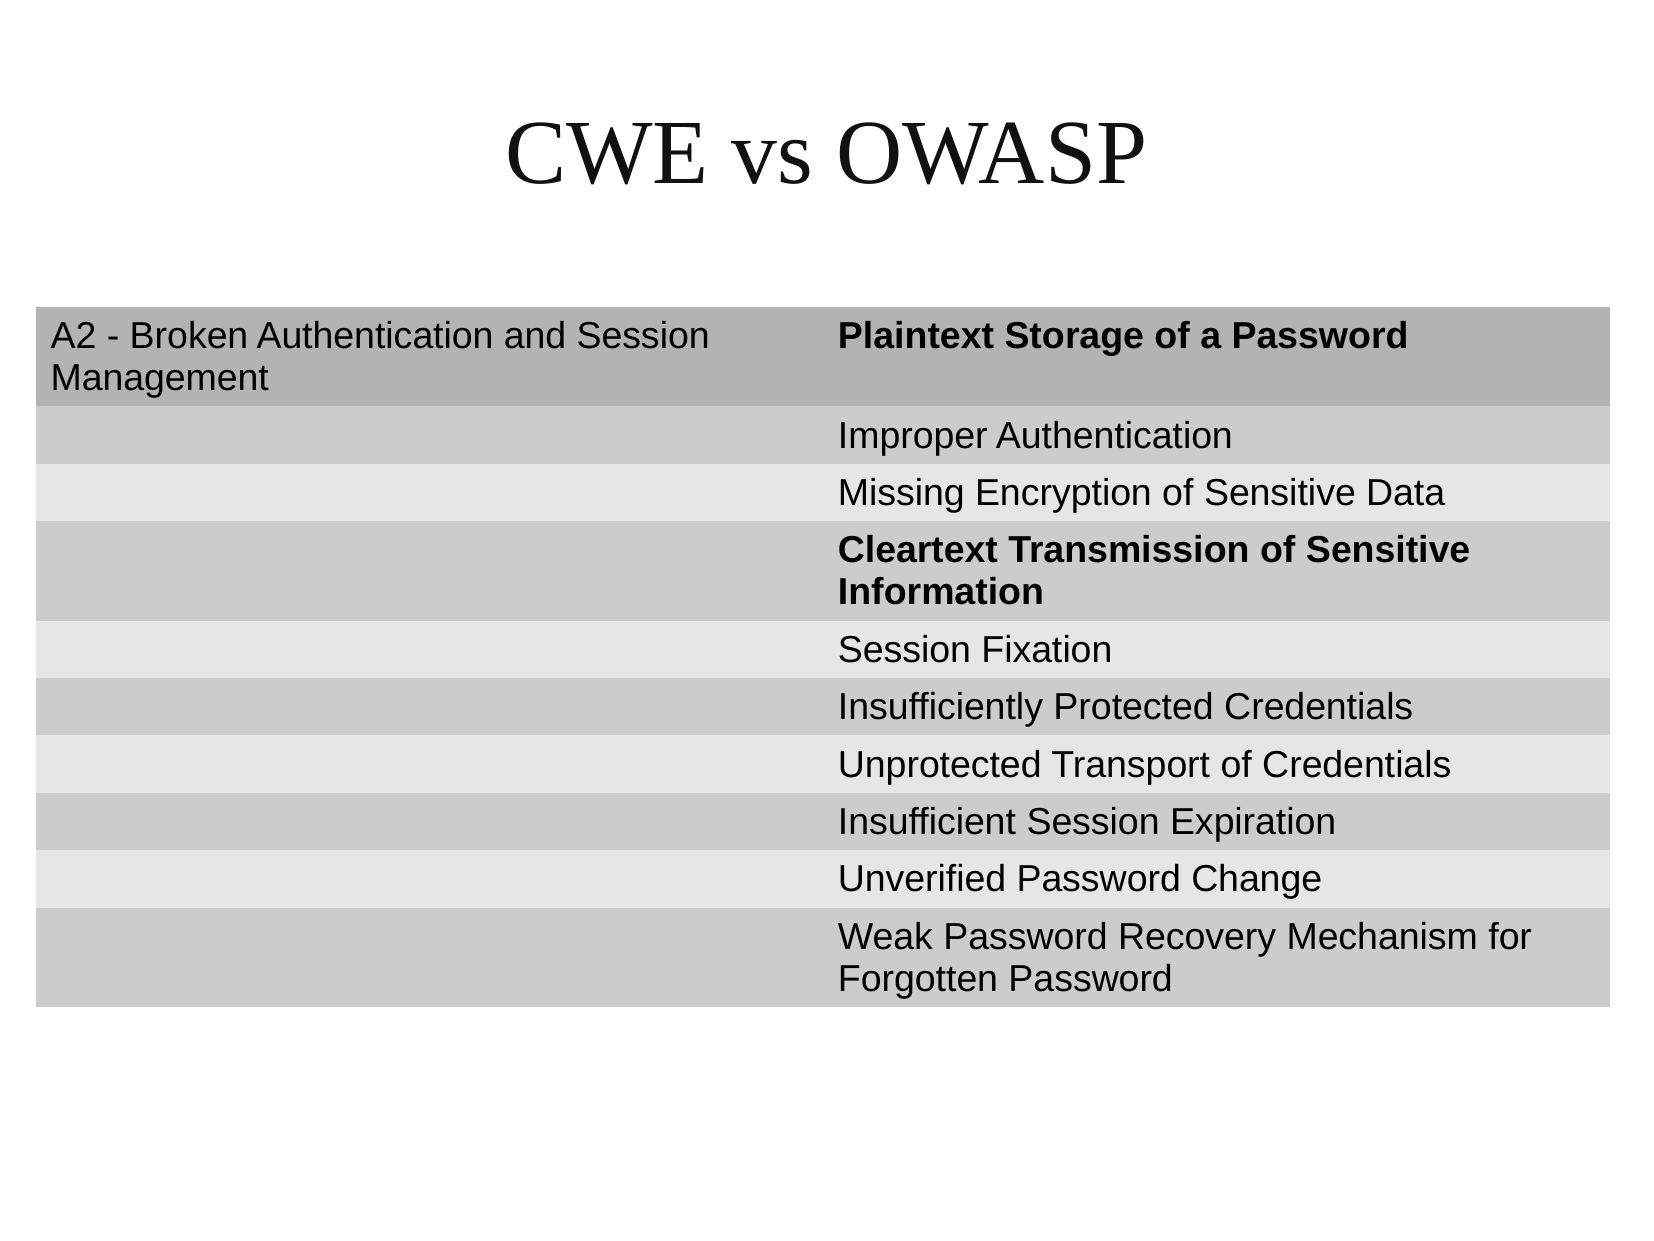

# CWE vs OWASP
| A2 - Broken Authentication and Session Management | Plaintext Storage of a Password |
| --- | --- |
| | Improper Authentication |
| | Missing Encryption of Sensitive Data |
| | Cleartext Transmission of Sensitive Information |
| | Session Fixation |
| | Insufficiently Protected Credentials |
| | Unprotected Transport of Credentials |
| | Insufficient Session Expiration |
| | Unverified Password Change |
| | Weak Password Recovery Mechanism for Forgotten Password |